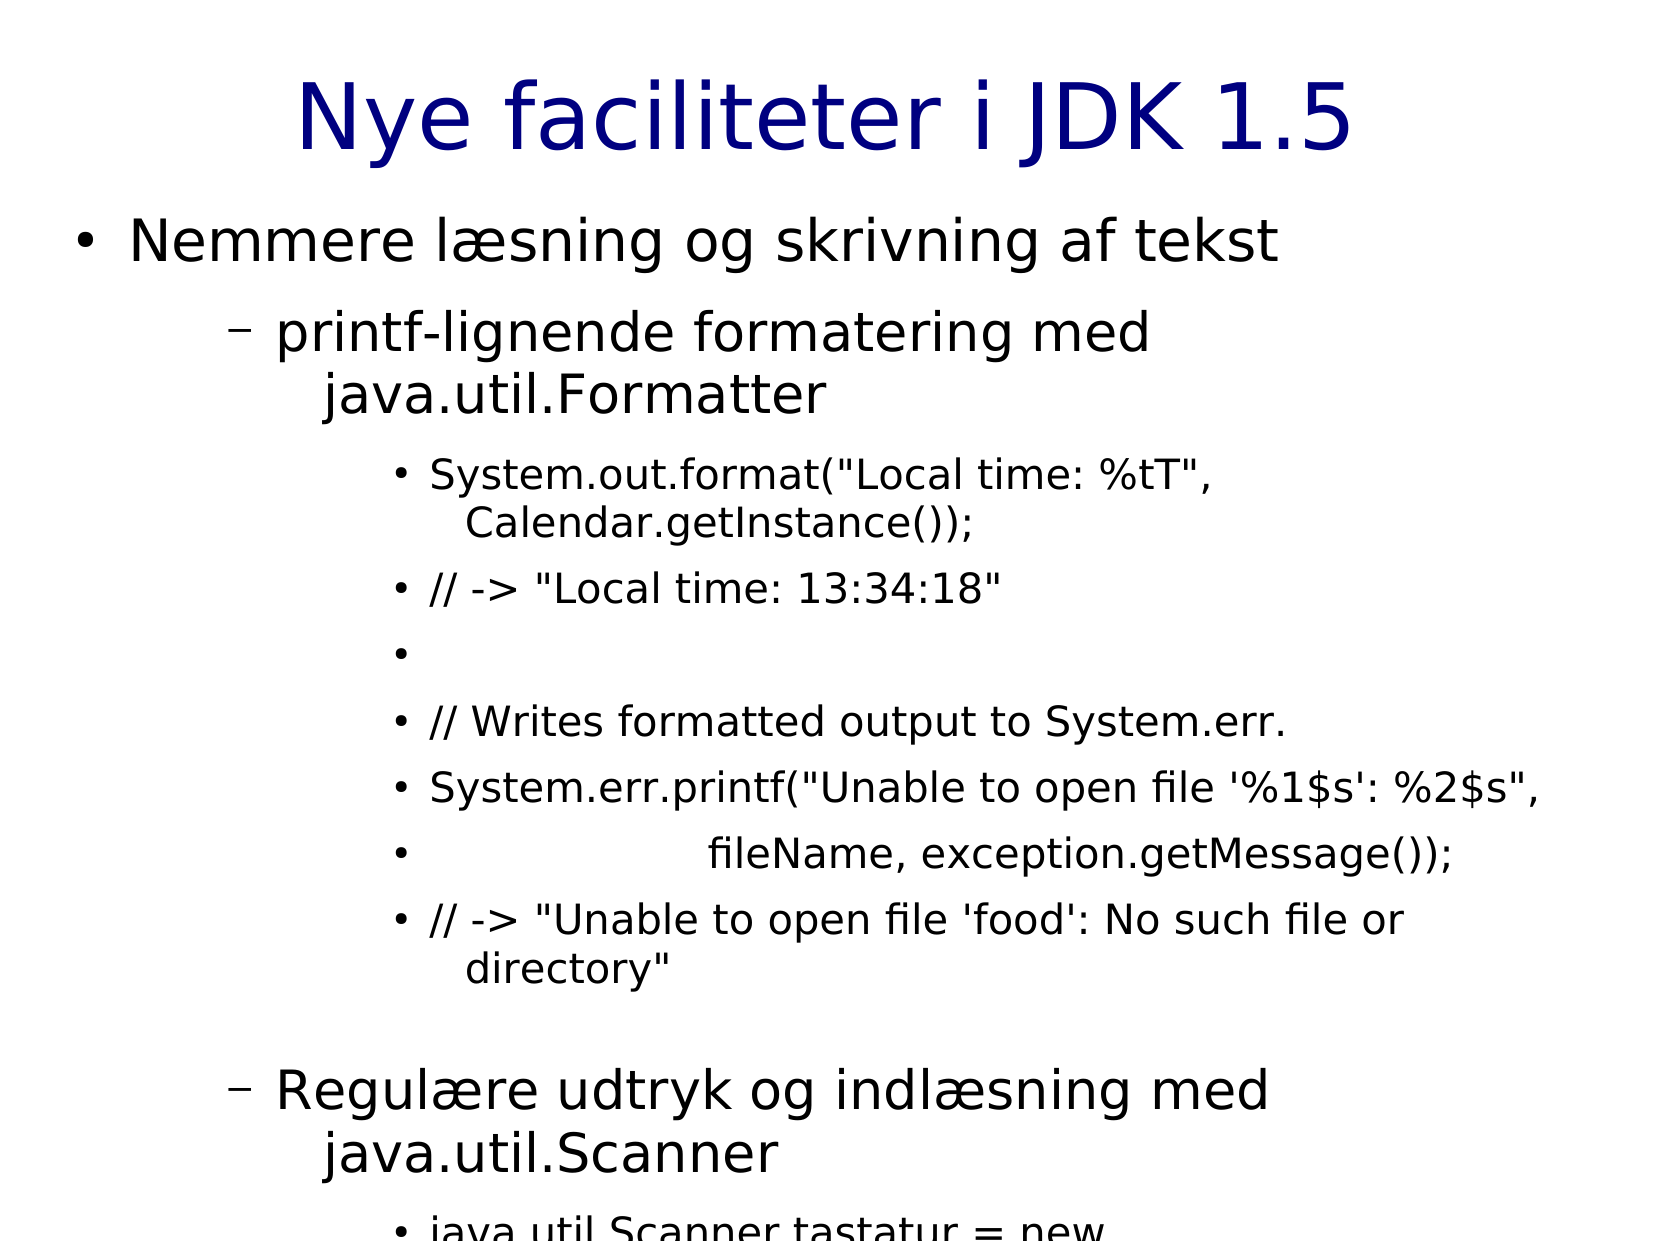

# Nye faciliteter i JDK 1.5
Nemmere læsning og skrivning af tekst
printf-lignende formatering med java.util.Formatter
System.out.format("Local time: %tT", Calendar.getInstance());
// -> "Local time: 13:34:18"
// Writes formatted output to System.err.
System.err.printf("Unable to open file '%1$s': %2$s",
 fileName, exception.getMessage());
// -> "Unable to open file 'food': No such file or directory"
Regulære udtryk og indlæsning med java.util.Scanner
java.util.Scanner tastatur = new java.util.Scanner(System.in);
System.out.println("Tast et tal herunder og tryk retur:");
double svar = tastatur.nextDouble(); // læs tal fra tastaturet
System.out.println("Du indtastede "+svar+", det dobbelte er: "+svar*2);